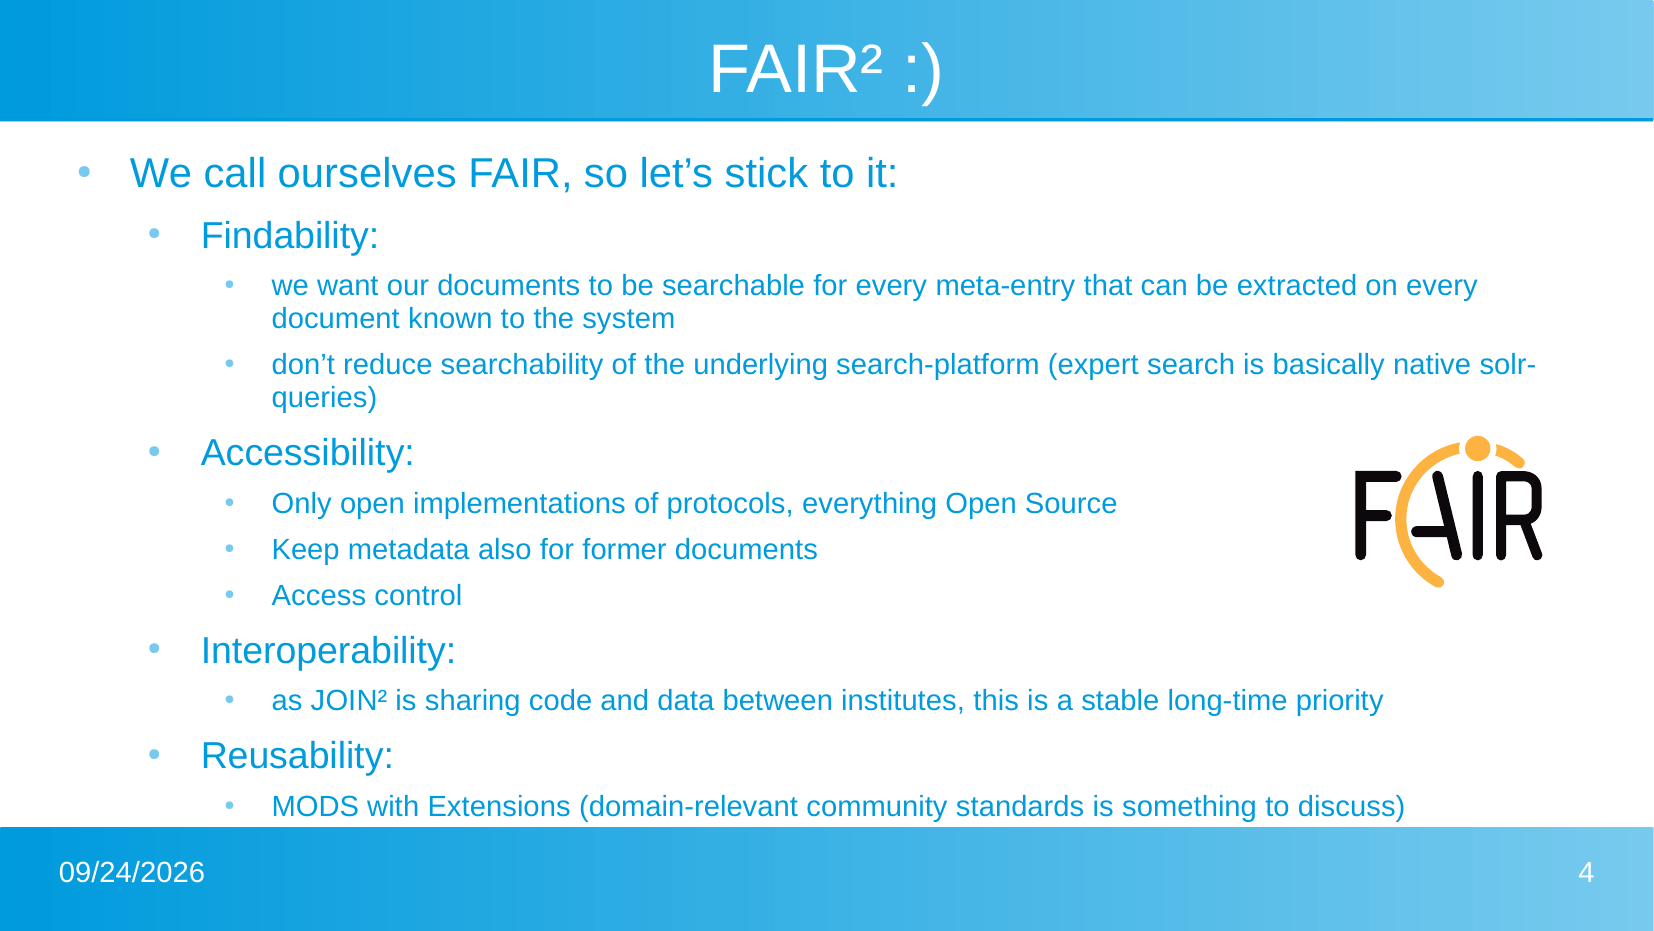

# FAIR² :)
We call ourselves FAIR, so let’s stick to it:
Findability:
we want our documents to be searchable for every meta-entry that can be extracted on every document known to the system
don’t reduce searchability of the underlying search-platform (expert search is basically native solr-queries)
Accessibility:
Only open implementations of protocols, everything Open Source
Keep metadata also for former documents
Access control
Interoperability:
as JOIN² is sharing code and data between institutes, this is a stable long-time priority
Reusability:
MODS with Extensions (domain-relevant community standards is something to discuss)
4